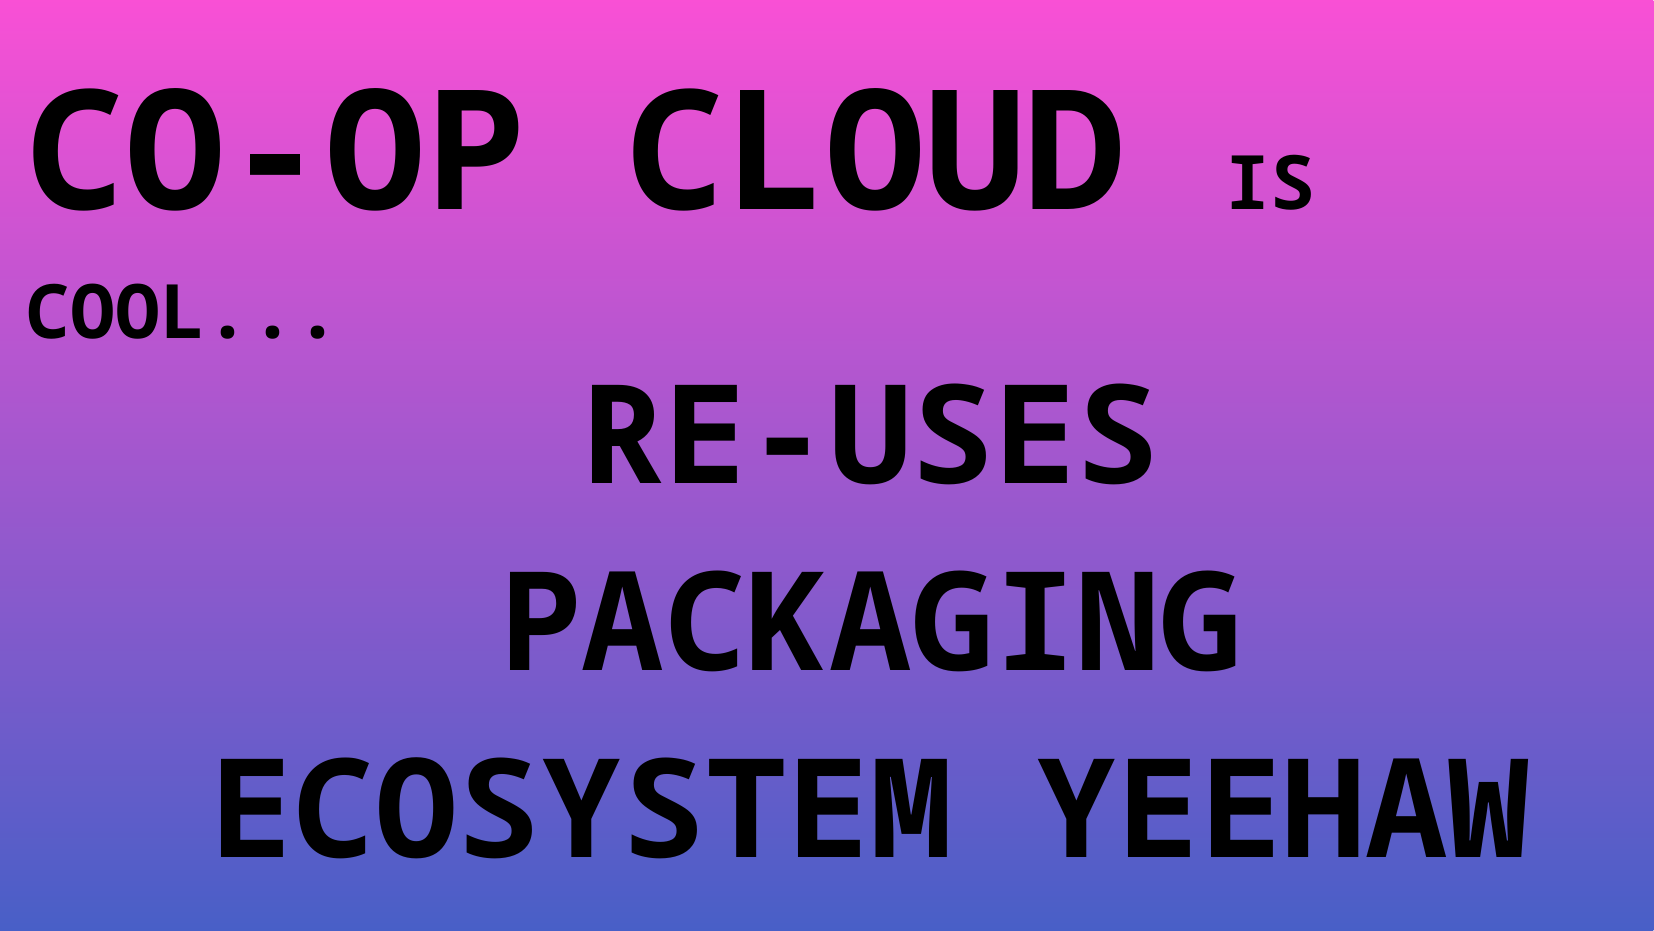

CO-OP CLOUD IS COOL...
RE-USES PACKAGING ECOSYSTEM YEEHAW TURTLE EMOJI